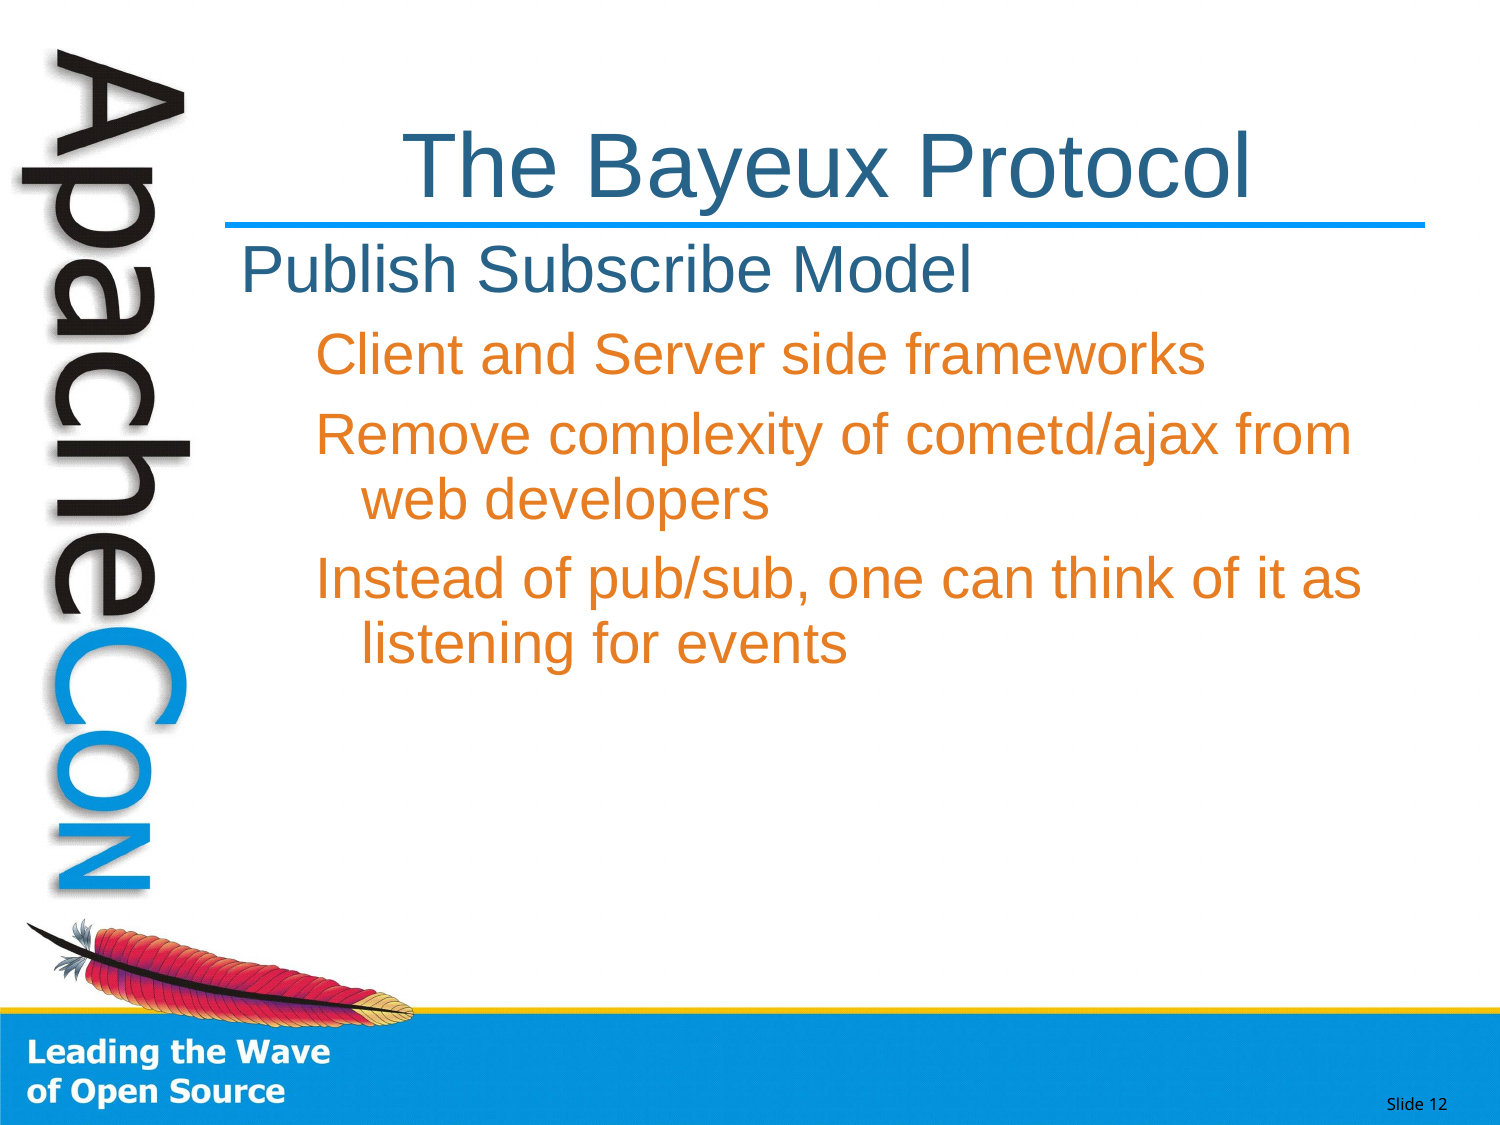

# The Bayeux Protocol
Publish Subscribe Model
Client and Server side frameworks
Remove complexity of cometd/ajax from web developers
Instead of pub/sub, one can think of it as listening for events
Slide